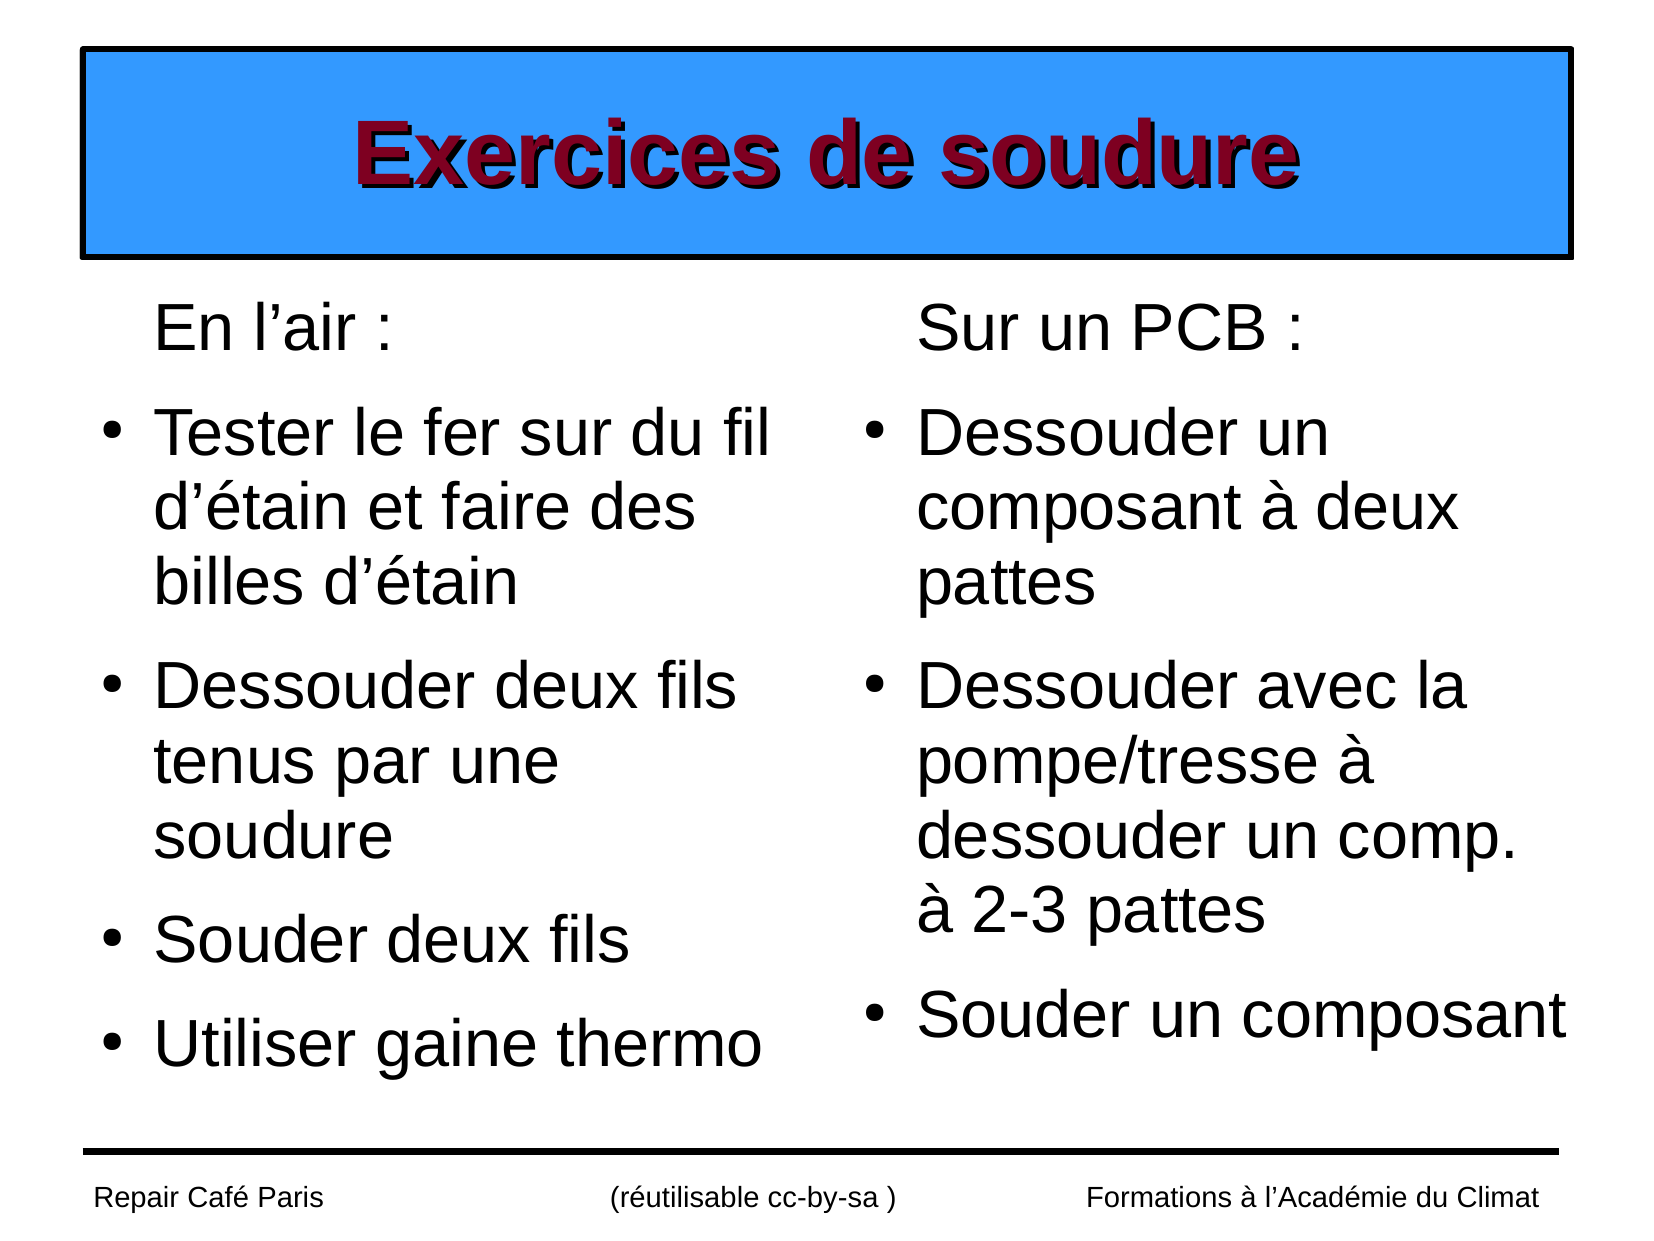

# Exercices de soudure
En l’air :
Tester le fer sur du fil d’étain et faire des billes d’étain
Dessouder deux fils tenus par une soudure
Souder deux fils
Utiliser gaine thermo
Sur un PCB :
Dessouder un composant à deux pattes
Dessouder avec la pompe/tresse à dessouder un comp. à 2-3 pattes
Souder un composant